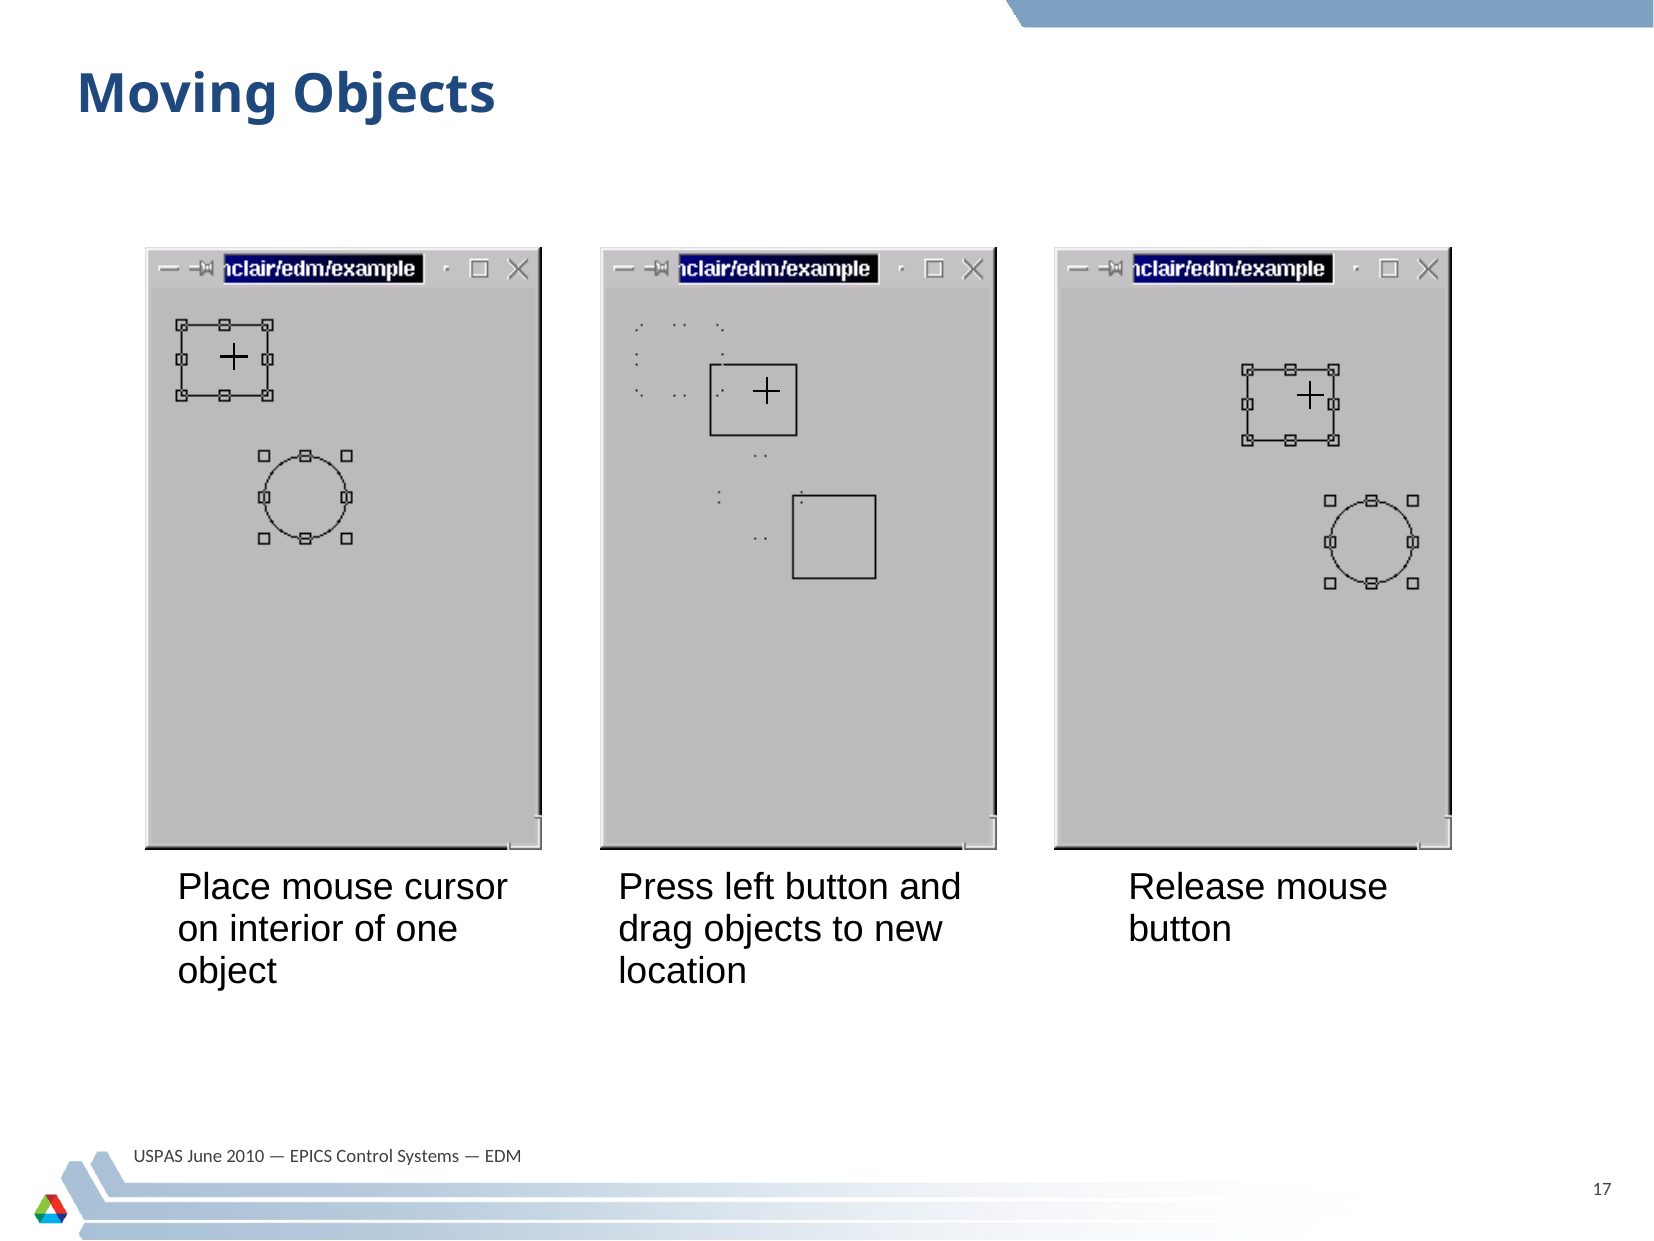

# Moving Objects
Place mouse cursor
on interior of one
object
Press left button and
drag objects to new
location
Release mouse
button
USPAS June 2010 — EPICS Control Systems — EDM
17